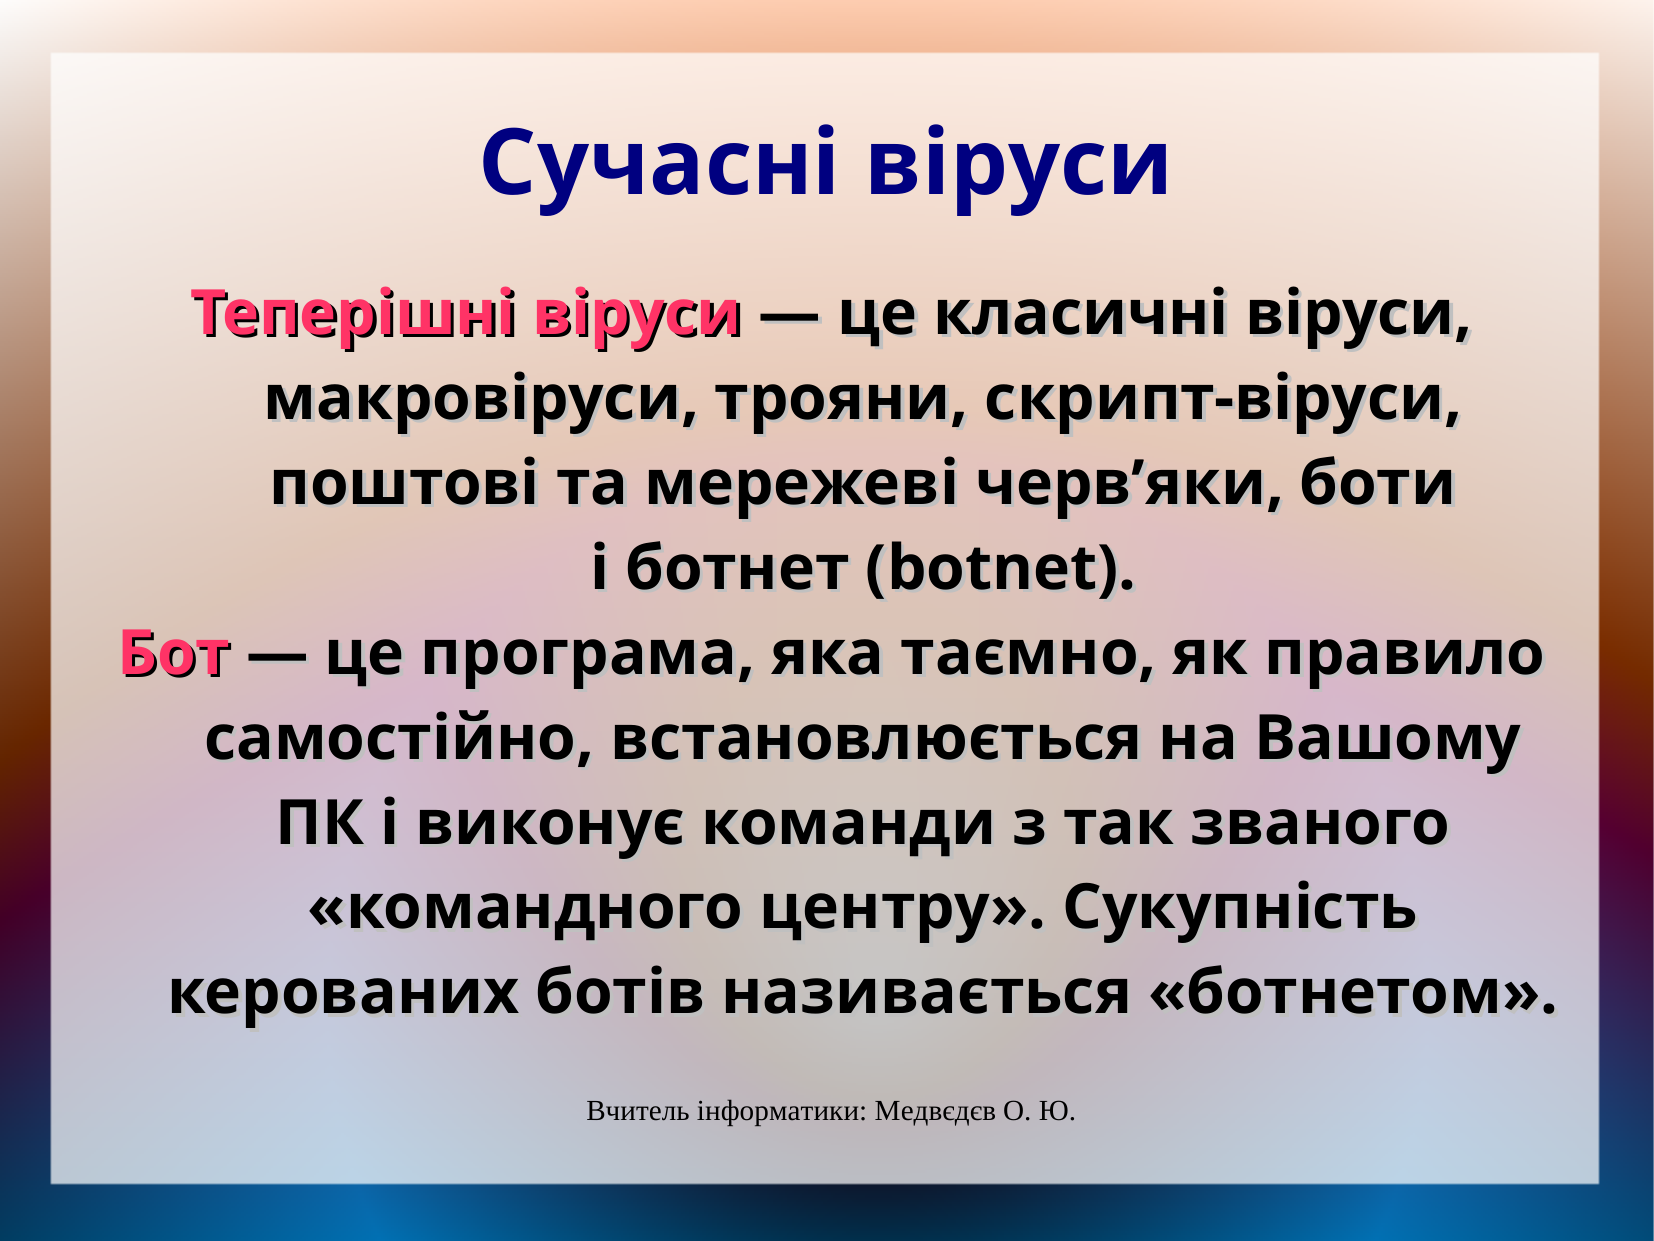

# Сучасні віруси
Теперішні віруси — це класичні віруси, макровіруси, трояни, скрипт-віруси, поштові та мережеві черв’яки, боти і ботнет (botnet).
Бот — це програма, яка таємно, як правило самостійно, встановлюється на Вашому ПК і виконує команди з так званого «командного центру». Сукупність керованих ботів називається «ботнетом».
 Вчитель інформатики: Медвєдєв О. Ю.